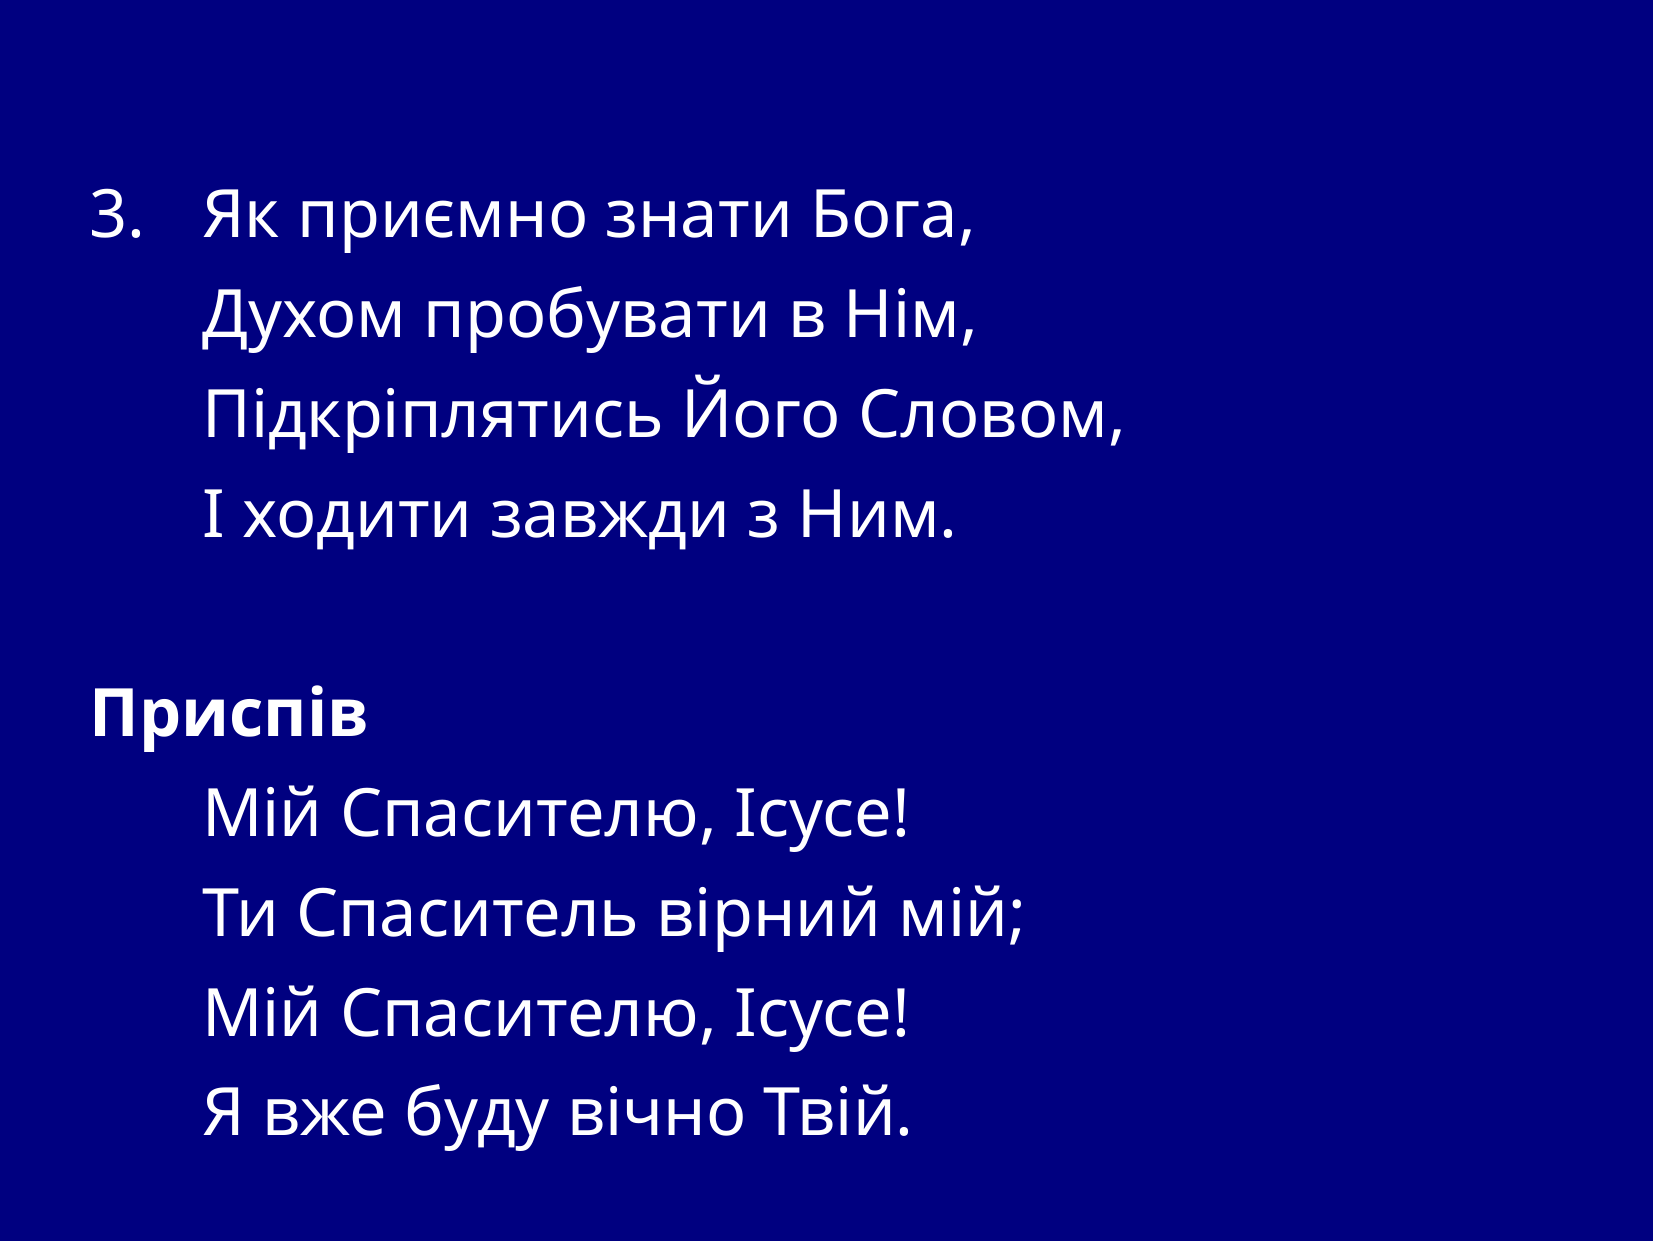

3.	Як приємно знати Бога,
	Духом пробувати в Нім,
	Підкріплятись Його Словом,
	І ходити завжди з Ним.
Приспів
	Мій Спасителю, Ісусе!
	Ти Спаситель вірний мій;
	Мій Спасителю, Ісусе!
	Я вже буду вічно Твій.